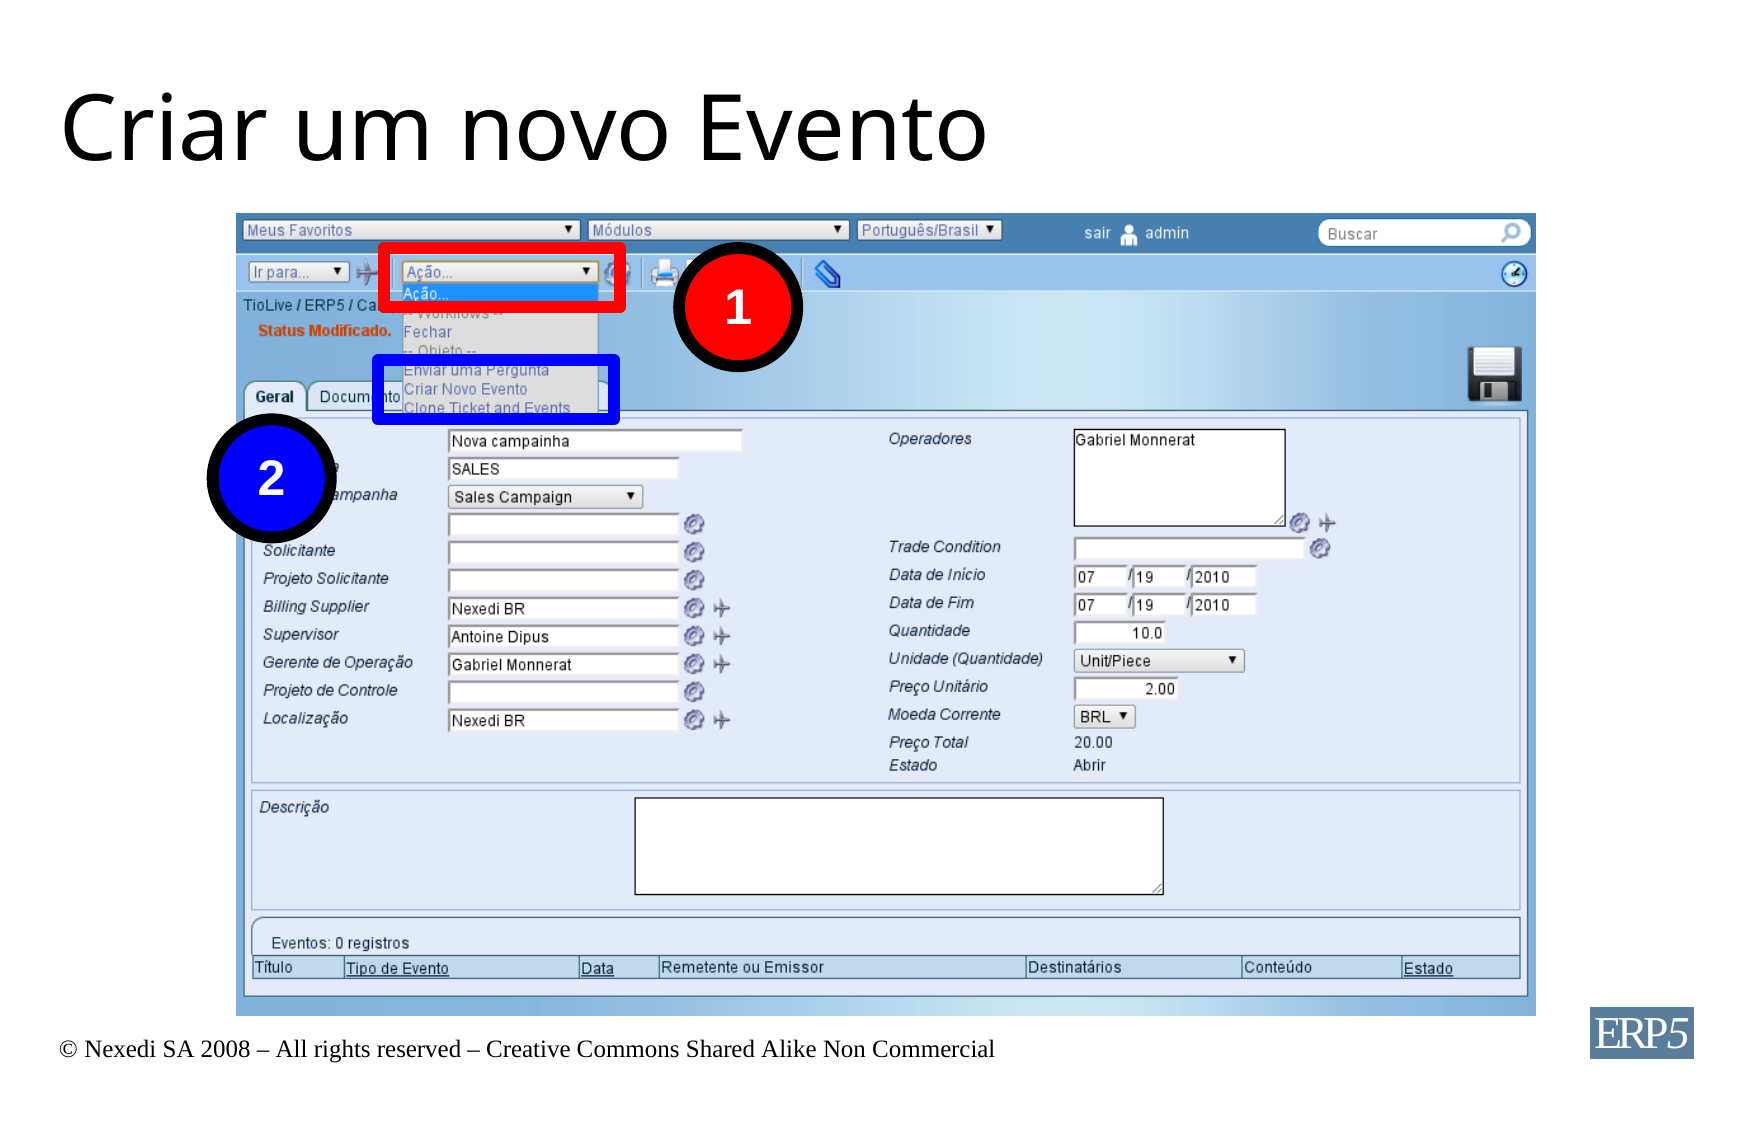

# Criar um novo Evento
1
2